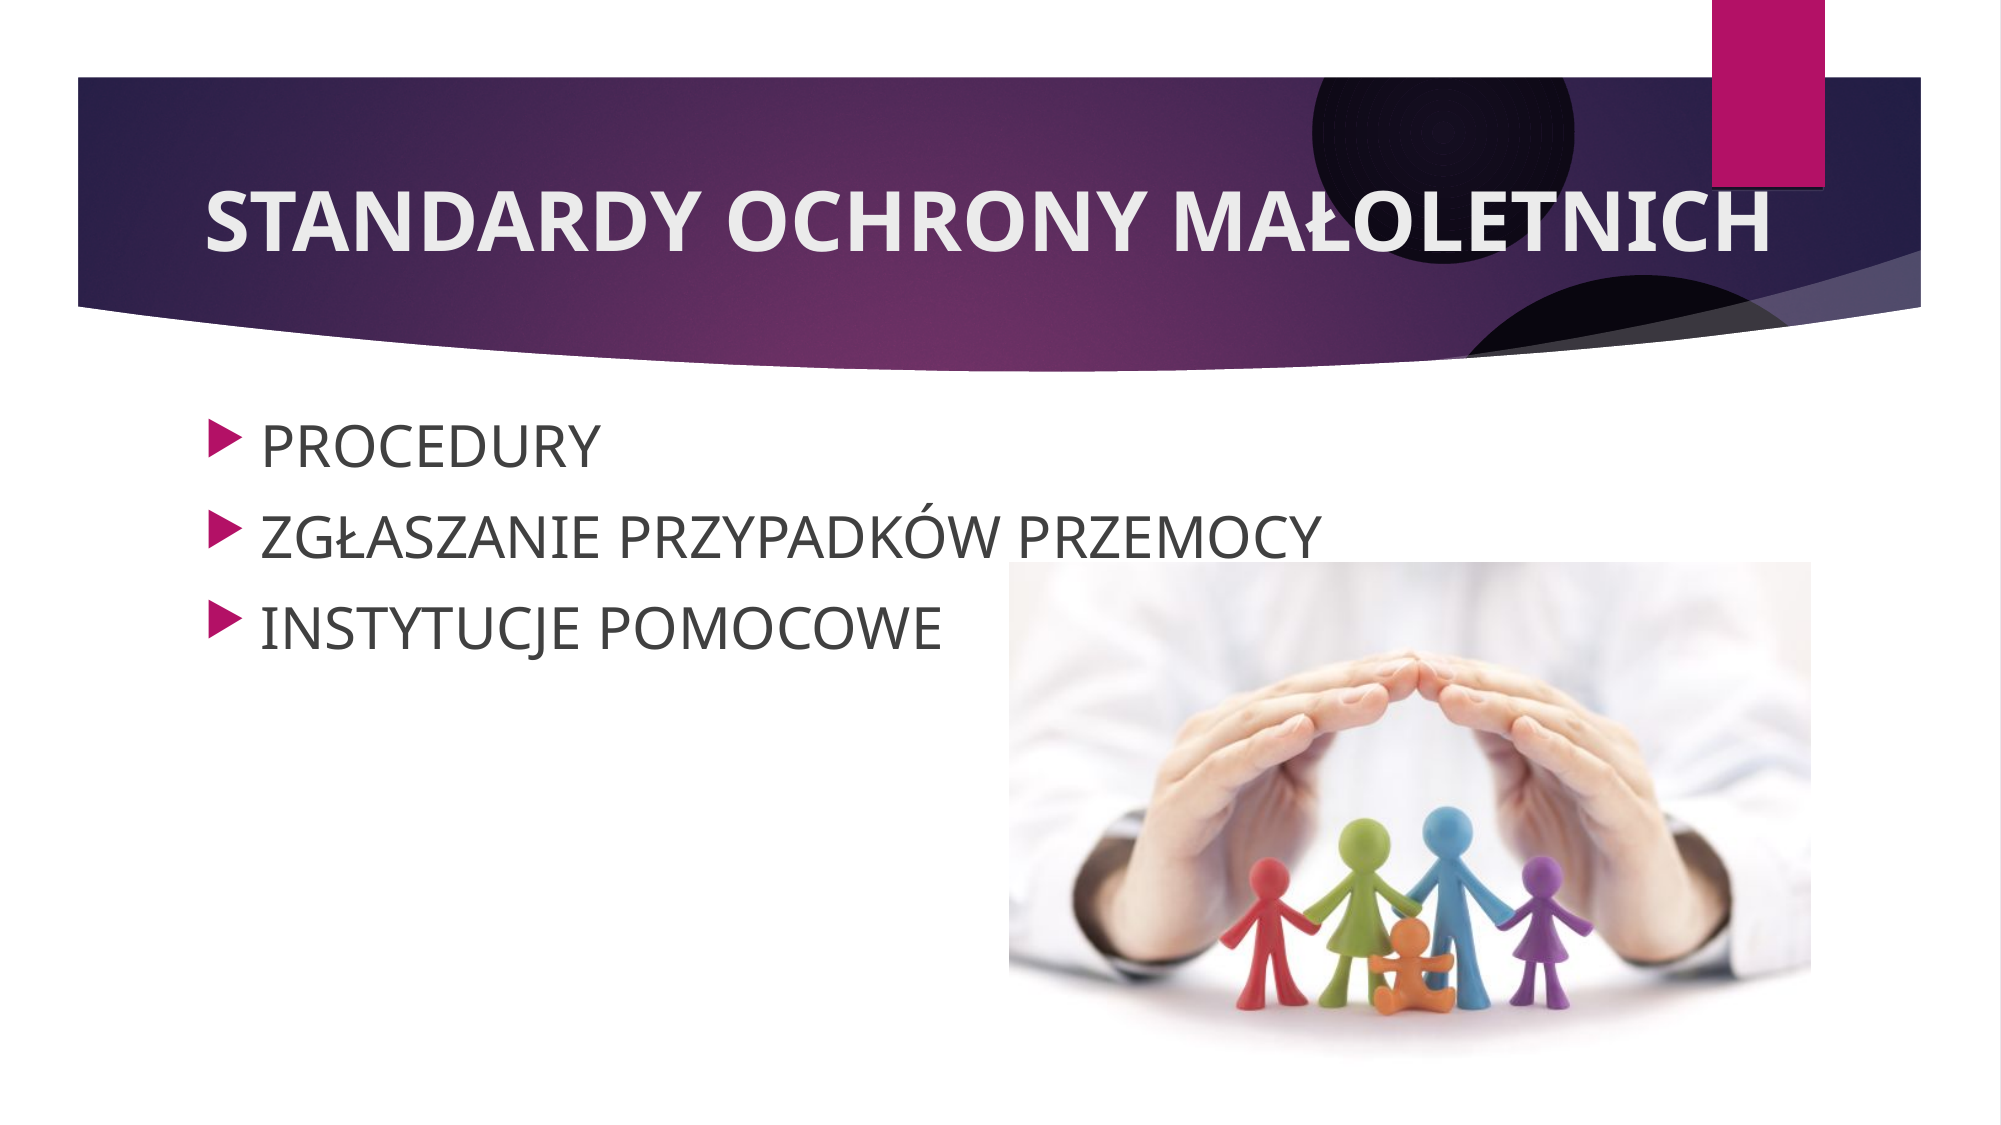

# STANDARDY OCHRONY MAŁOLETNICH
PROCEDURY
ZGŁASZANIE PRZYPADKÓW PRZEMOCY
INSTYTUCJE POMOCOWE